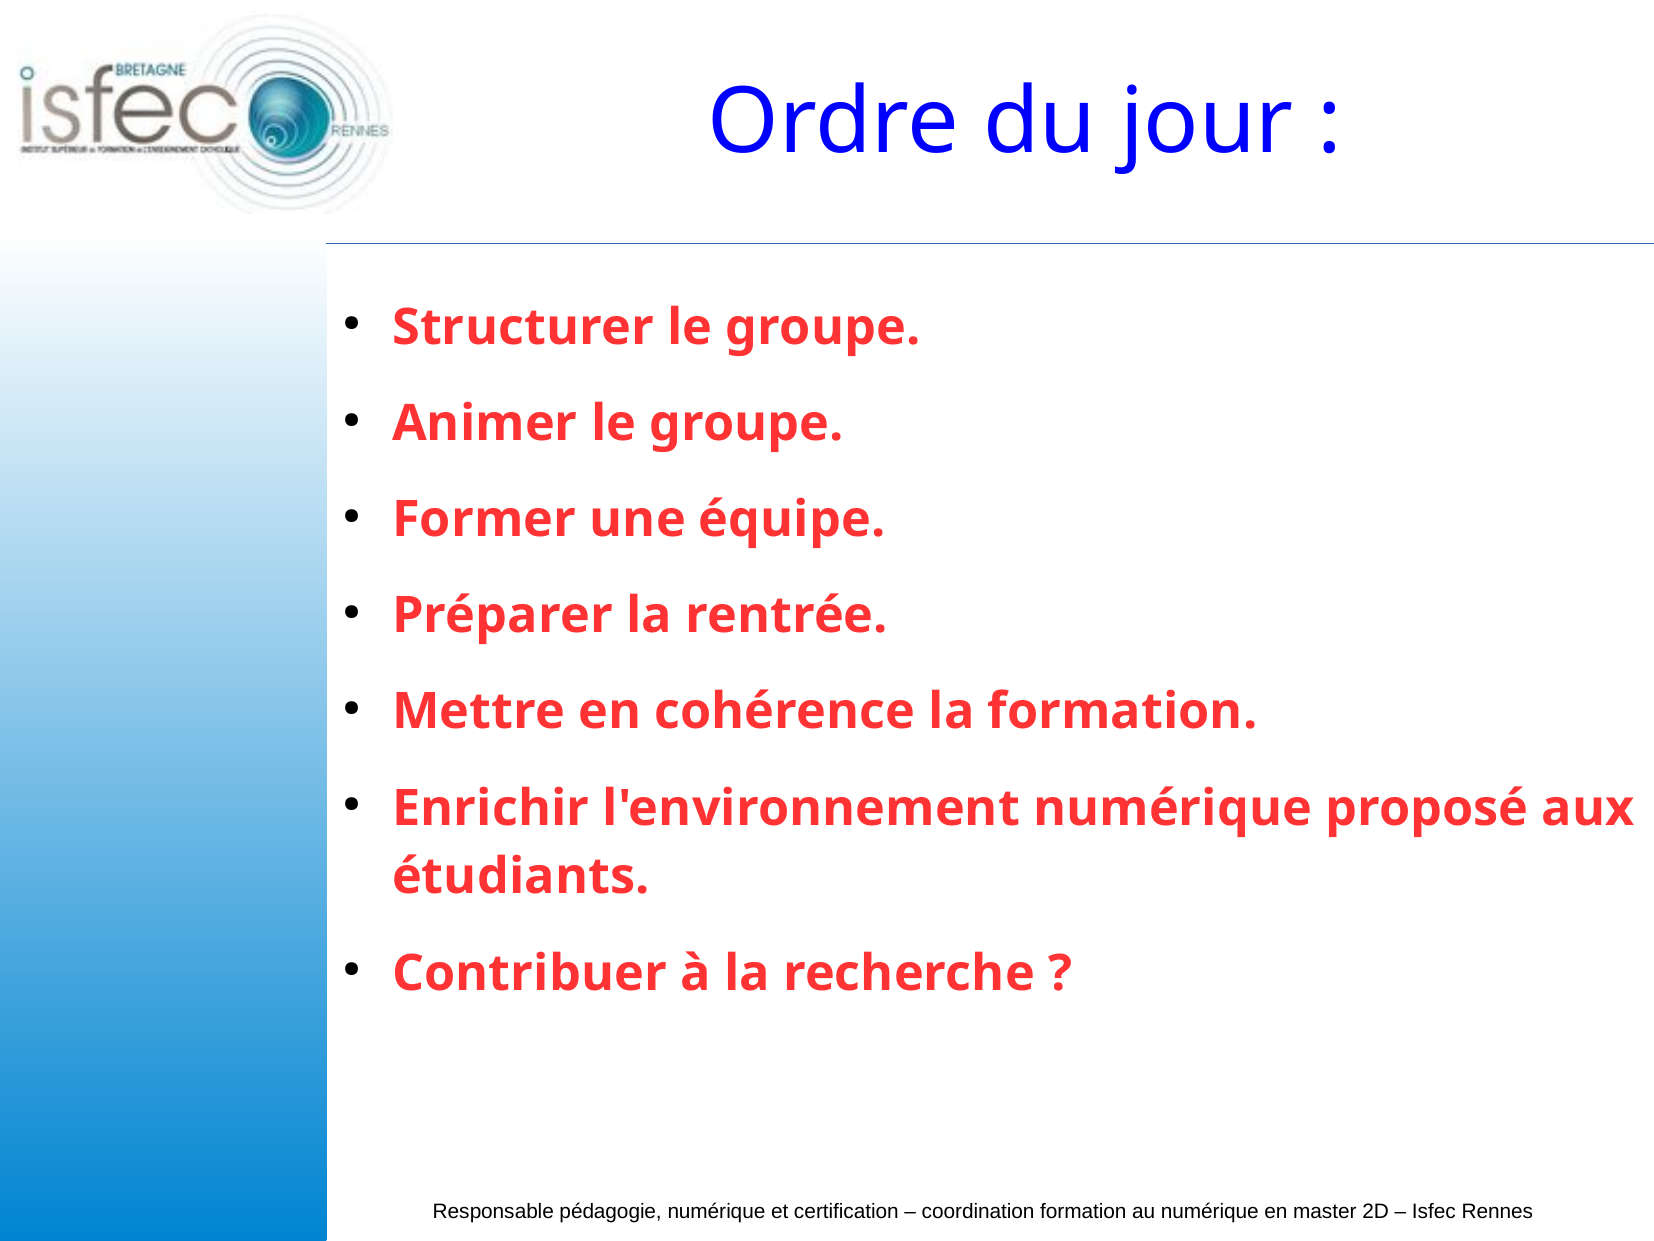

# Ordre du jour :
Structurer le groupe.
Animer le groupe.
Former une équipe.
Préparer la rentrée.
Mettre en cohérence la formation.
Enrichir l'environnement numérique proposé aux étudiants.
Contribuer à la recherche ?